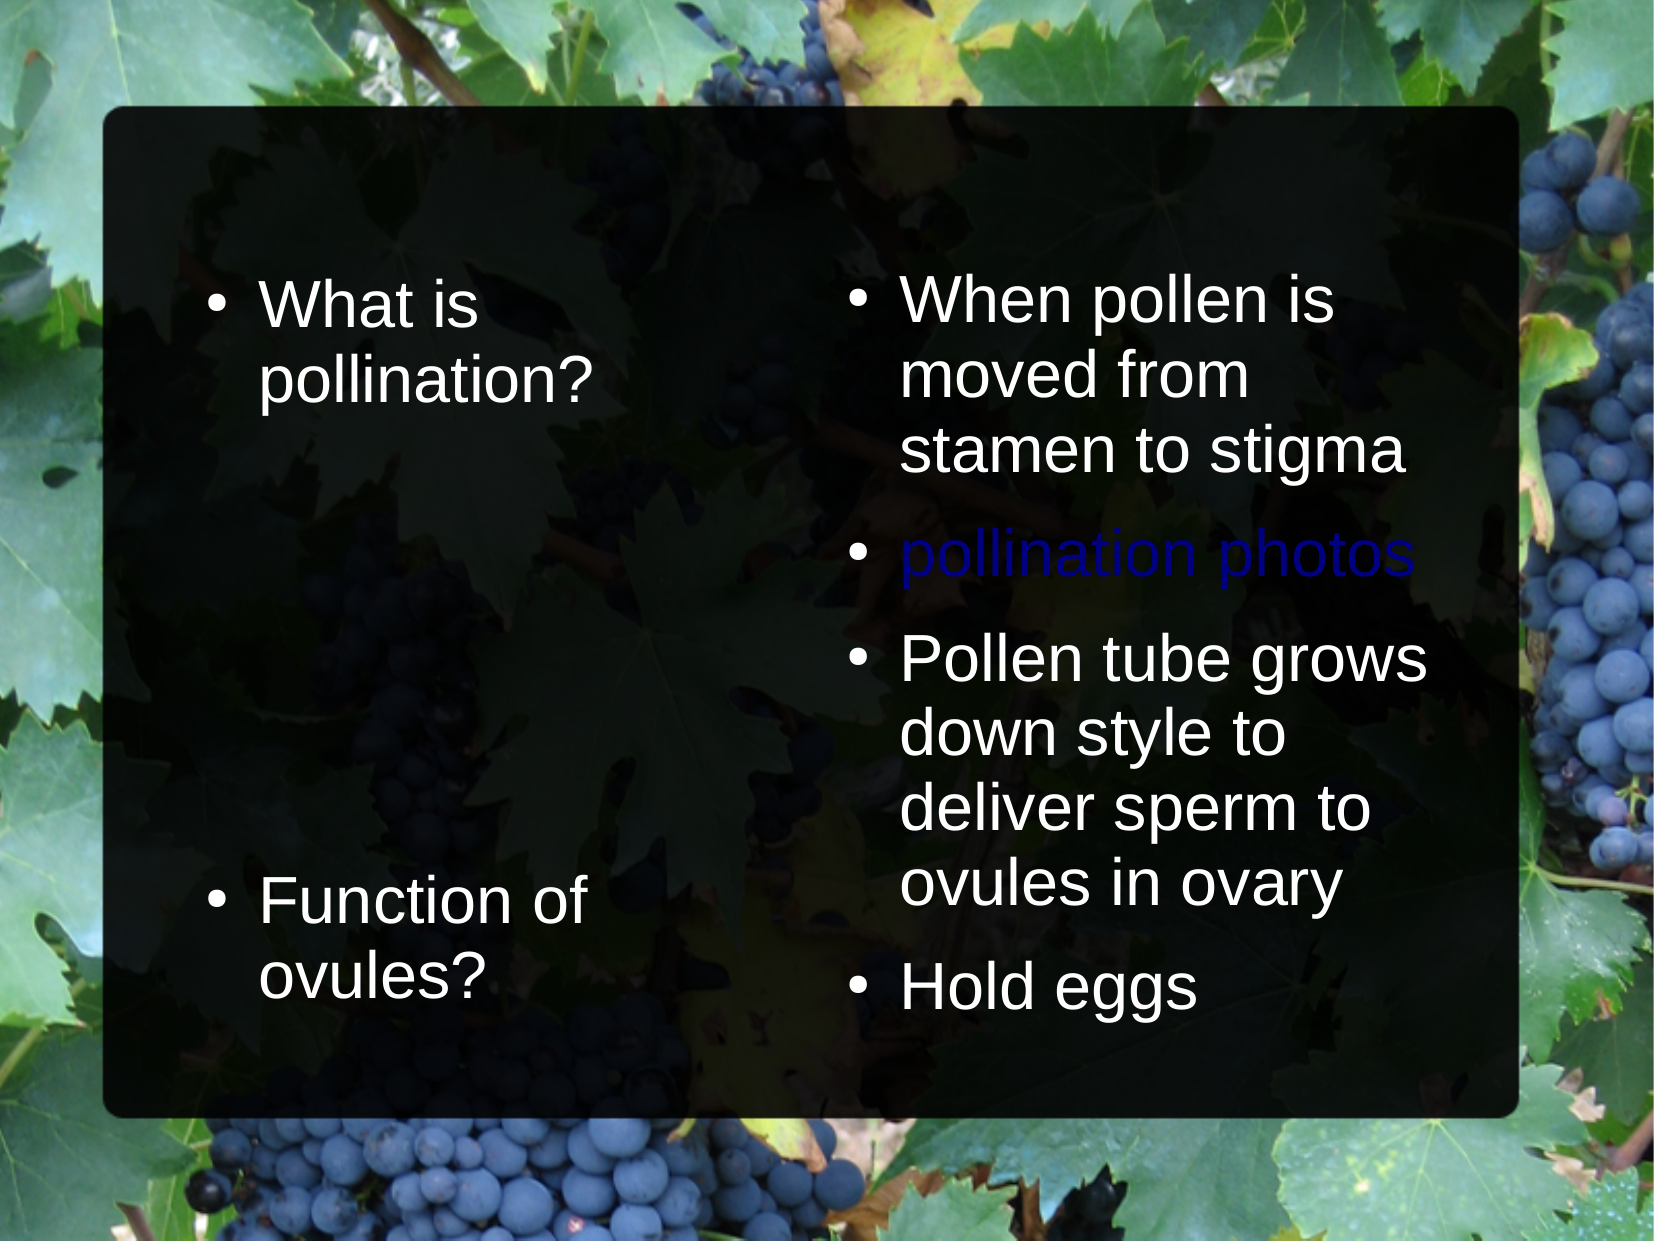

#
When pollen is moved from stamen to stigma
pollination photos
Pollen tube grows down style to deliver sperm to ovules in ovary
Hold eggs
What is pollination?
Function of ovules?